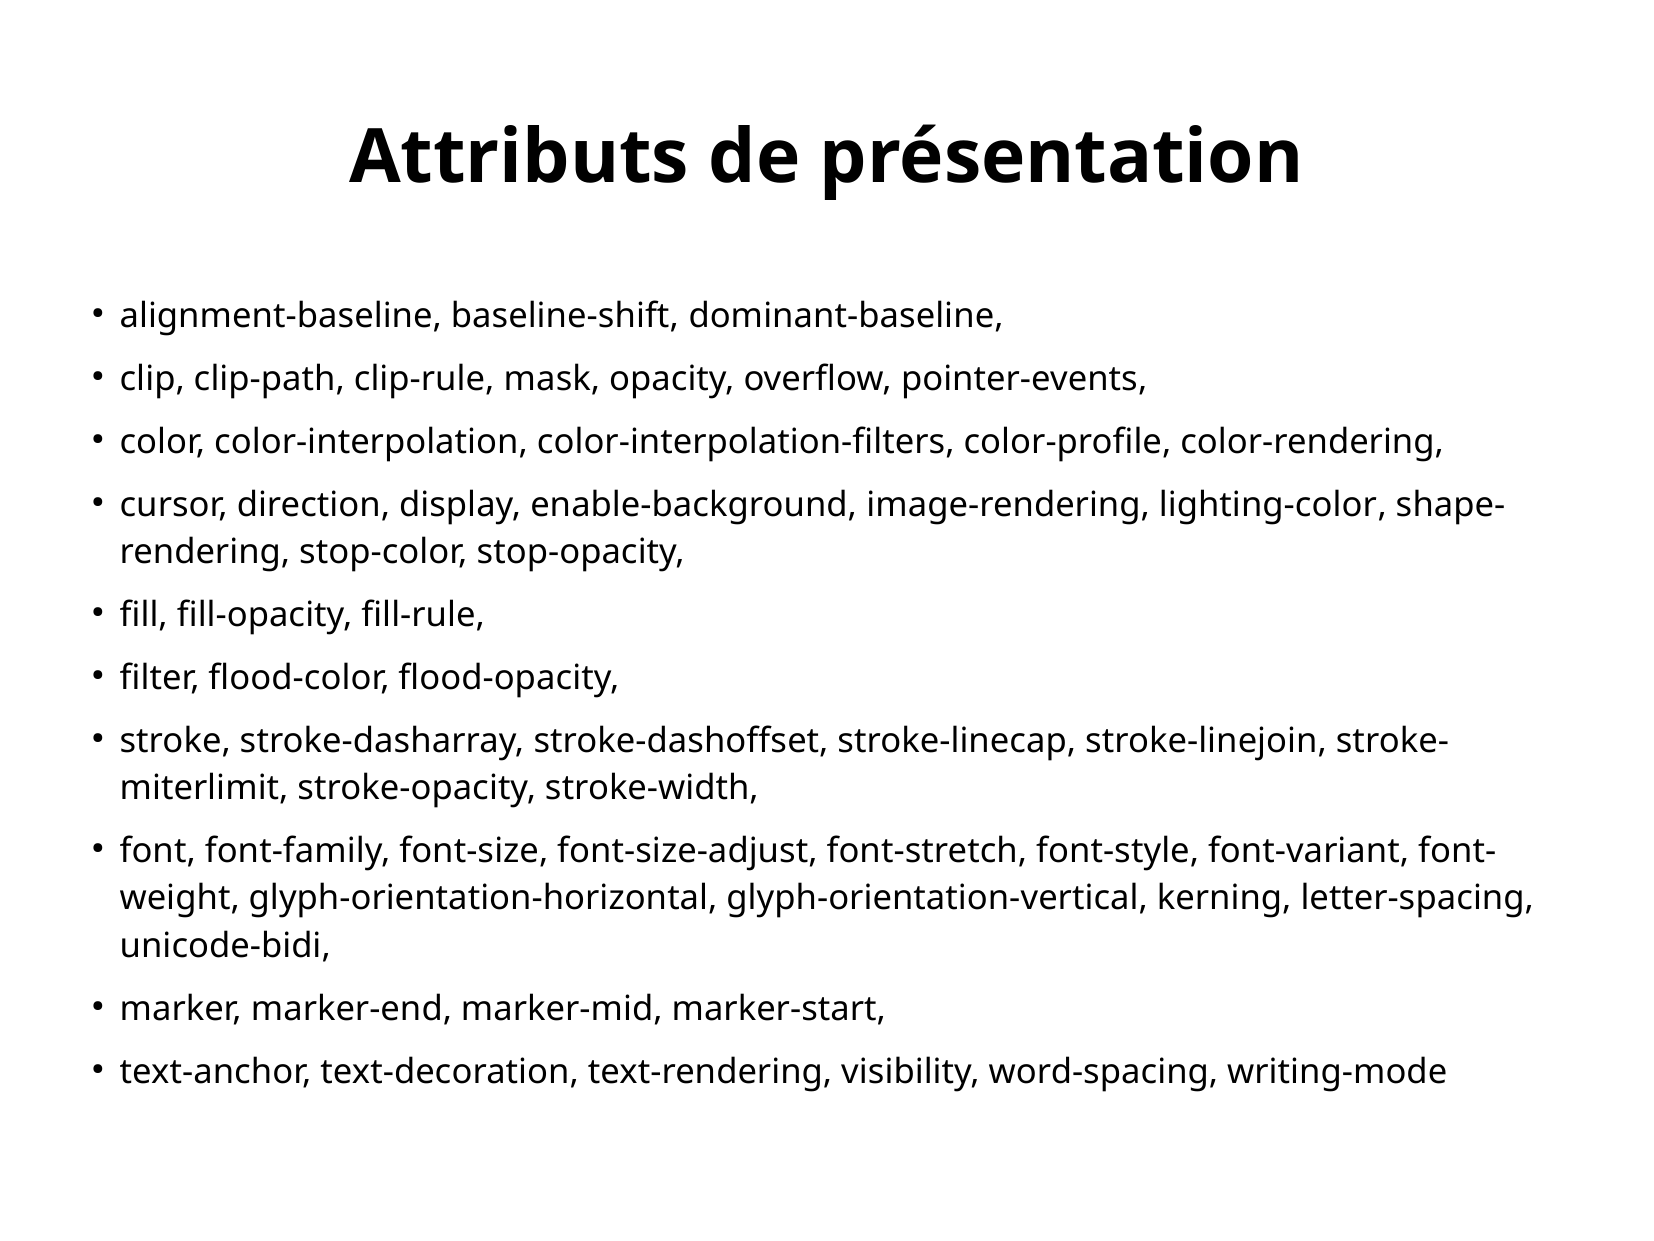

# Attributs de présentation
alignment-baseline, baseline-shift, dominant-baseline,
clip, clip-path, clip-rule, mask, opacity, overflow, pointer-events,
color, color-interpolation, color-interpolation-filters, color-profile, color-rendering,
cursor, direction, display, enable-background, image-rendering, lighting-color, shape-rendering, stop-color, stop-opacity,
fill, fill-opacity, fill-rule,
filter, flood-color, flood-opacity,
stroke, stroke-dasharray, stroke-dashoffset, stroke-linecap, stroke-linejoin, stroke-miterlimit, stroke-opacity, stroke-width,
font, font-family, font-size, font-size-adjust, font-stretch, font-style, font-variant, font-weight, glyph-orientation-horizontal, glyph-orientation-vertical, kerning, letter-spacing, unicode-bidi,
marker, marker-end, marker-mid, marker-start,
text-anchor, text-decoration, text-rendering, visibility, word-spacing, writing-mode